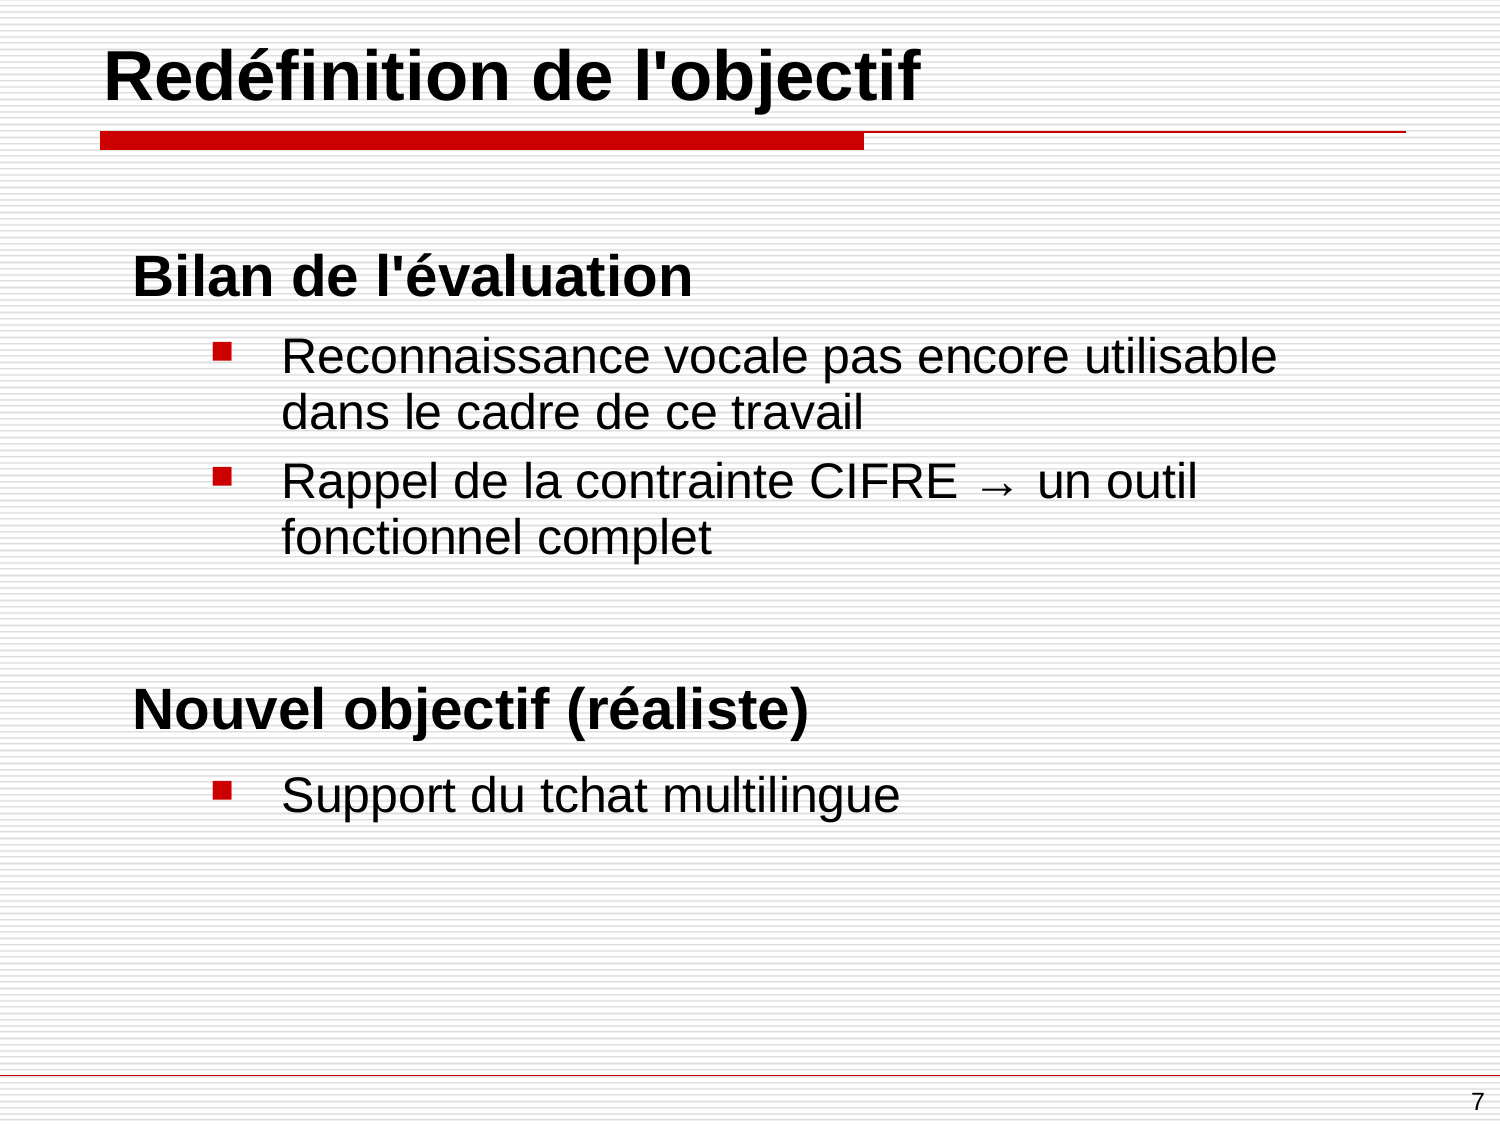

Redéfinition de l'objectif
# Bilan de l'évaluation
Reconnaissance vocale pas encore utilisable dans le cadre de ce travail
Rappel de la contrainte CIFRE → un outil fonctionnel complet
Nouvel objectif (réaliste)
Support du tchat multilingue
7